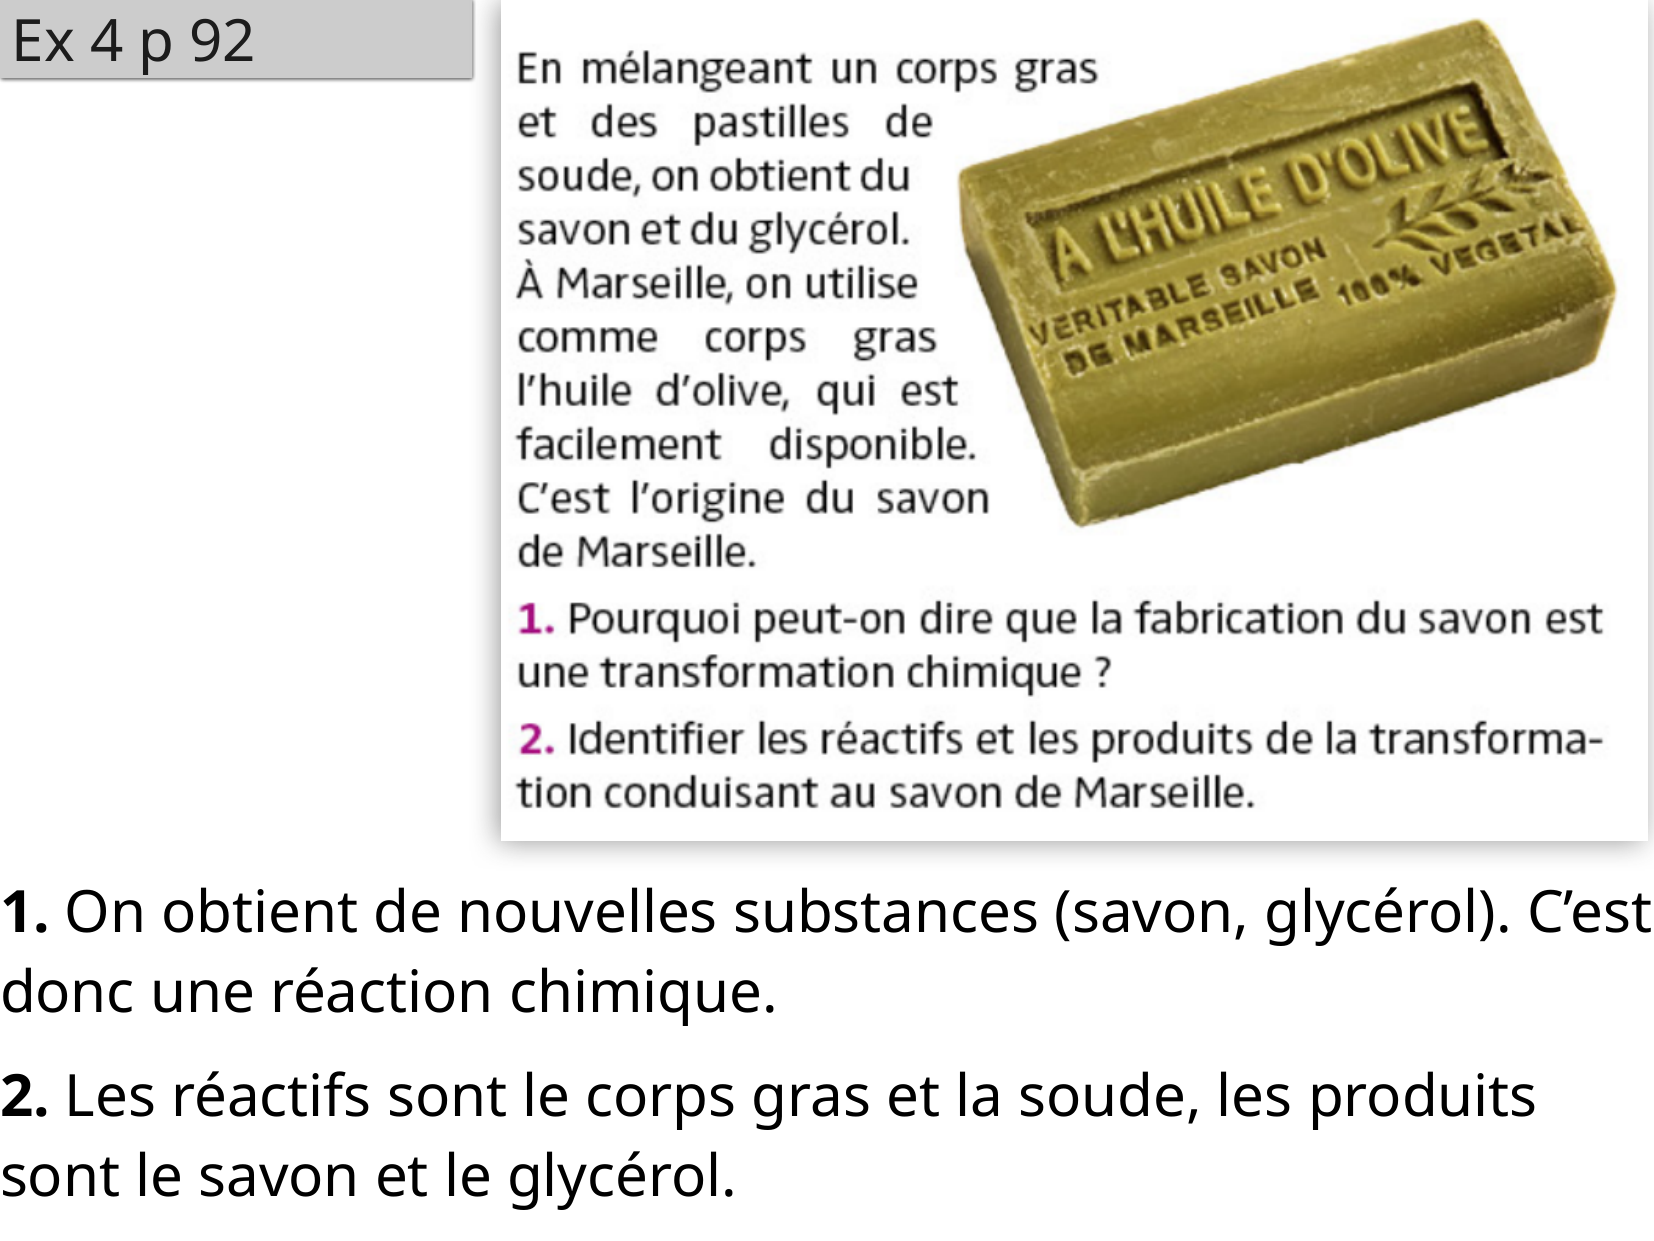

# Ex 4 p 92
1. On obtient de nouvelles substances (savon, glycérol). C’est donc une réaction chimique.
2. Les réactifs sont le corps gras et la soude, les produits sont le savon et le glycérol.